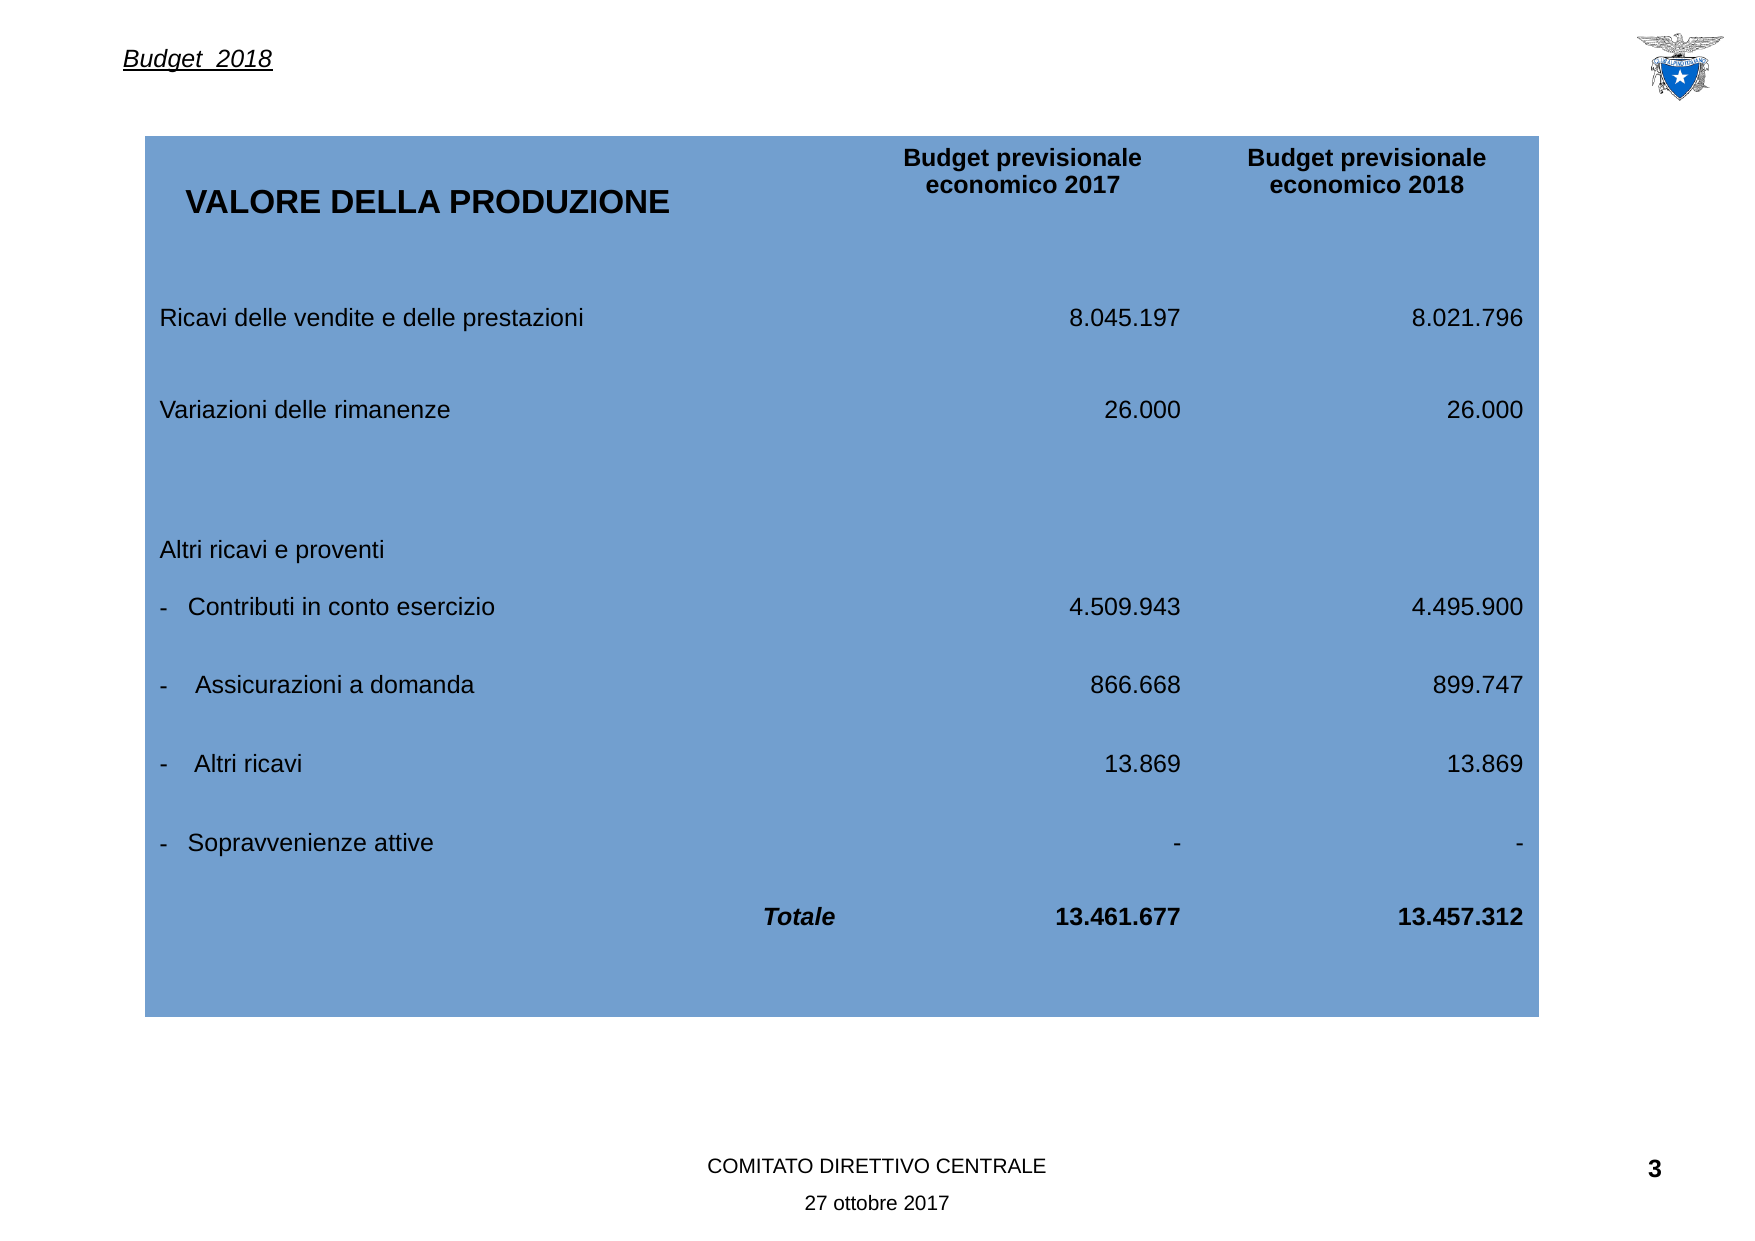

Budget 2018
| | Budget previsionale economico 2017 | Budget previsionale economico 2018 |
| --- | --- | --- |
| Ricavi delle vendite e delle prestazioni | 8.045.197 | 8.021.796 |
| Variazioni delle rimanenze | 26.000 | 26.000 |
| Altri ricavi e proventi | | |
| Contributi in conto esercizio | 4.509.943 | 4.495.900 |
| Assicurazioni a domanda | 866.668 | 899.747 |
| - Altri ricavi | 13.869 | 13.869 |
| Sopravvenienze attive | - | - |
| Totale | 13.461.677 | 13.457.312 |
VALORE DELLA PRODUZIONE
COMITATO DIRETTIVO CENTRALE
27 ottobre 2017
3